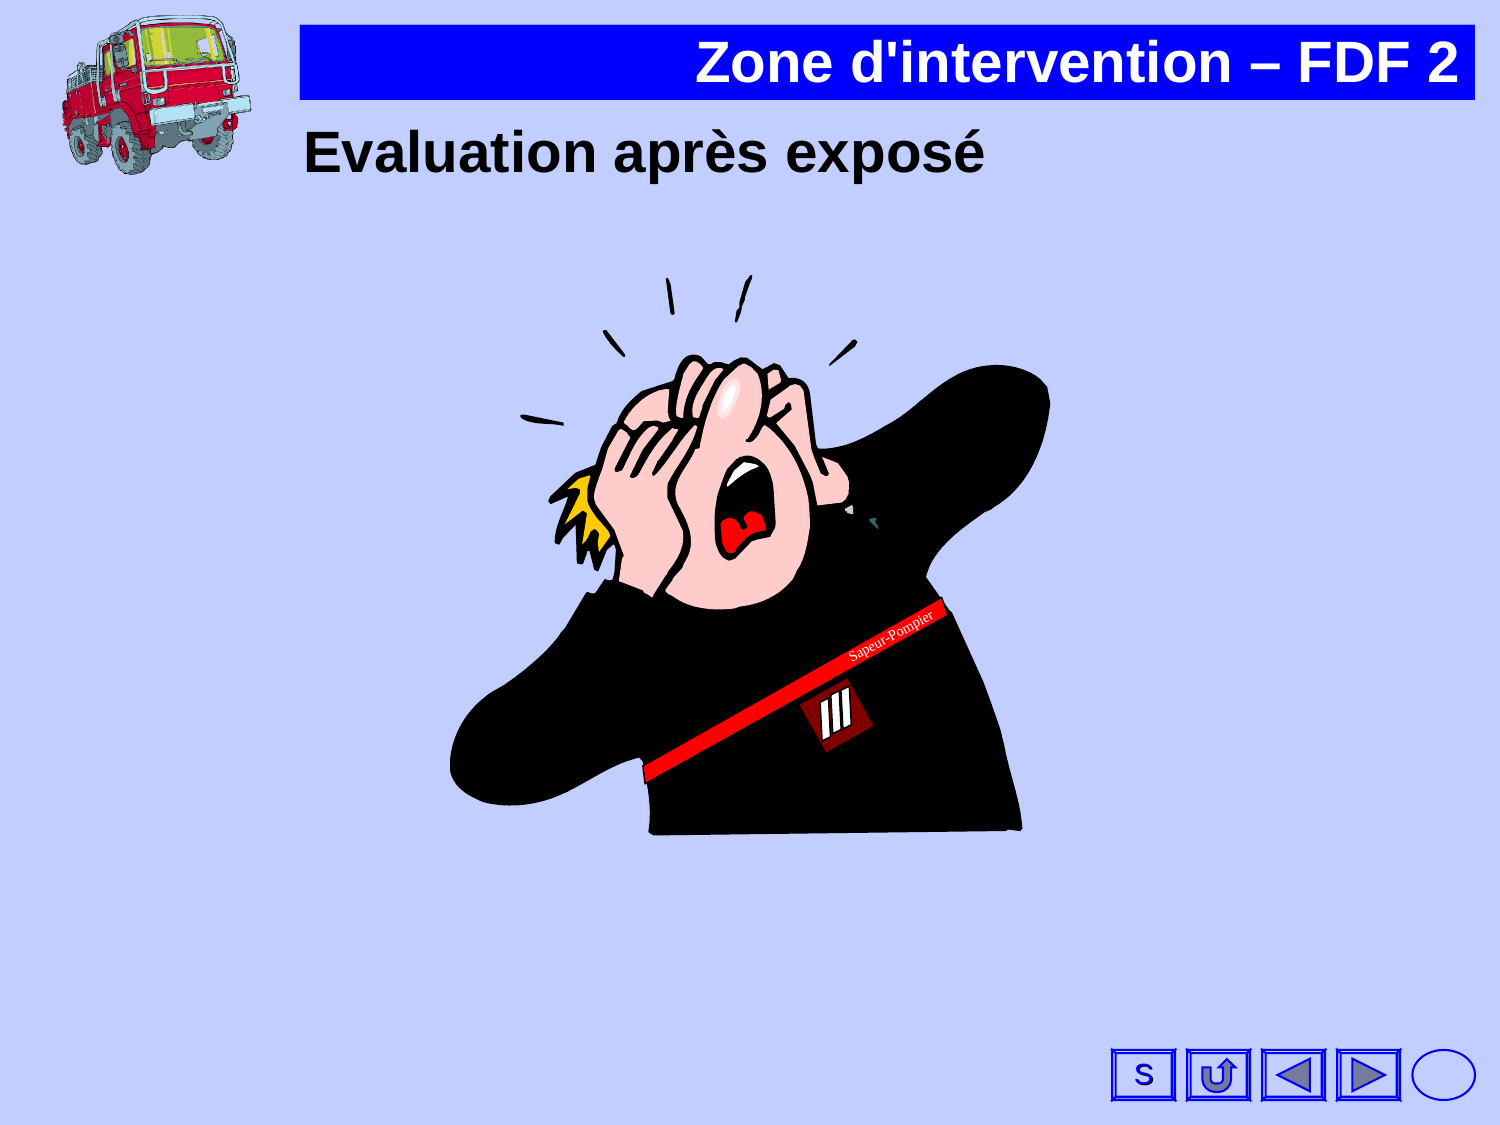

Zone d'intervention – FDF 2
Evaluation après exposé
Sapeur-Pompier